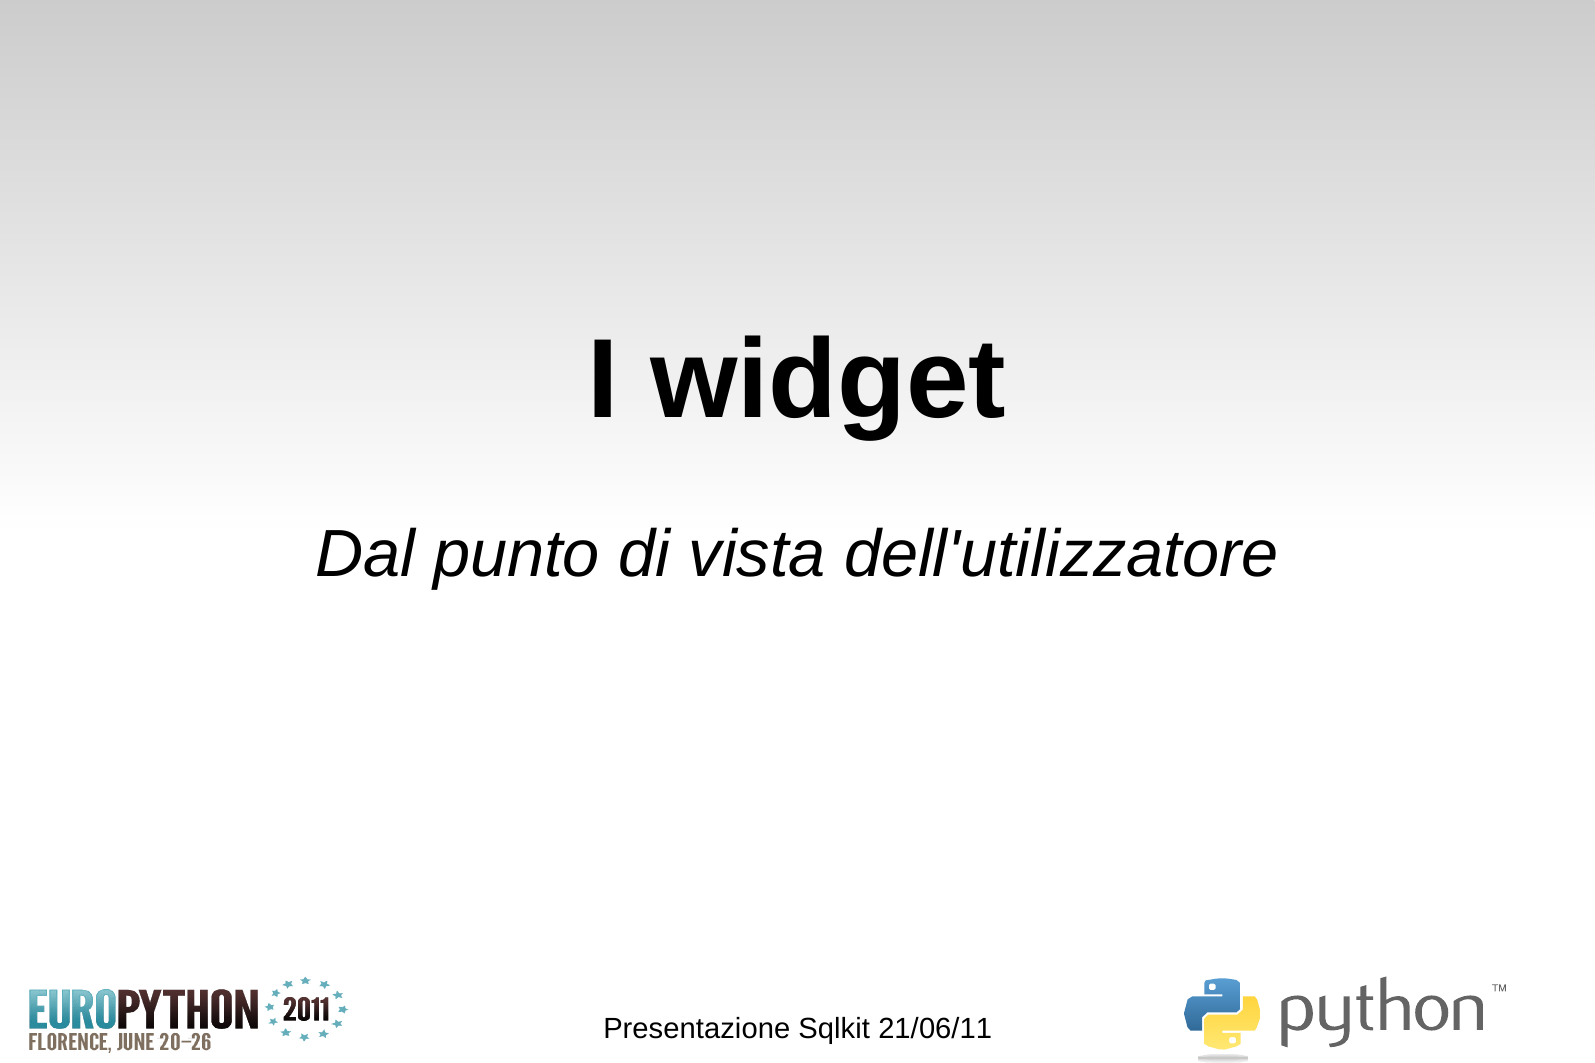

# I widget
Dal punto di vista dell'utilizzatore